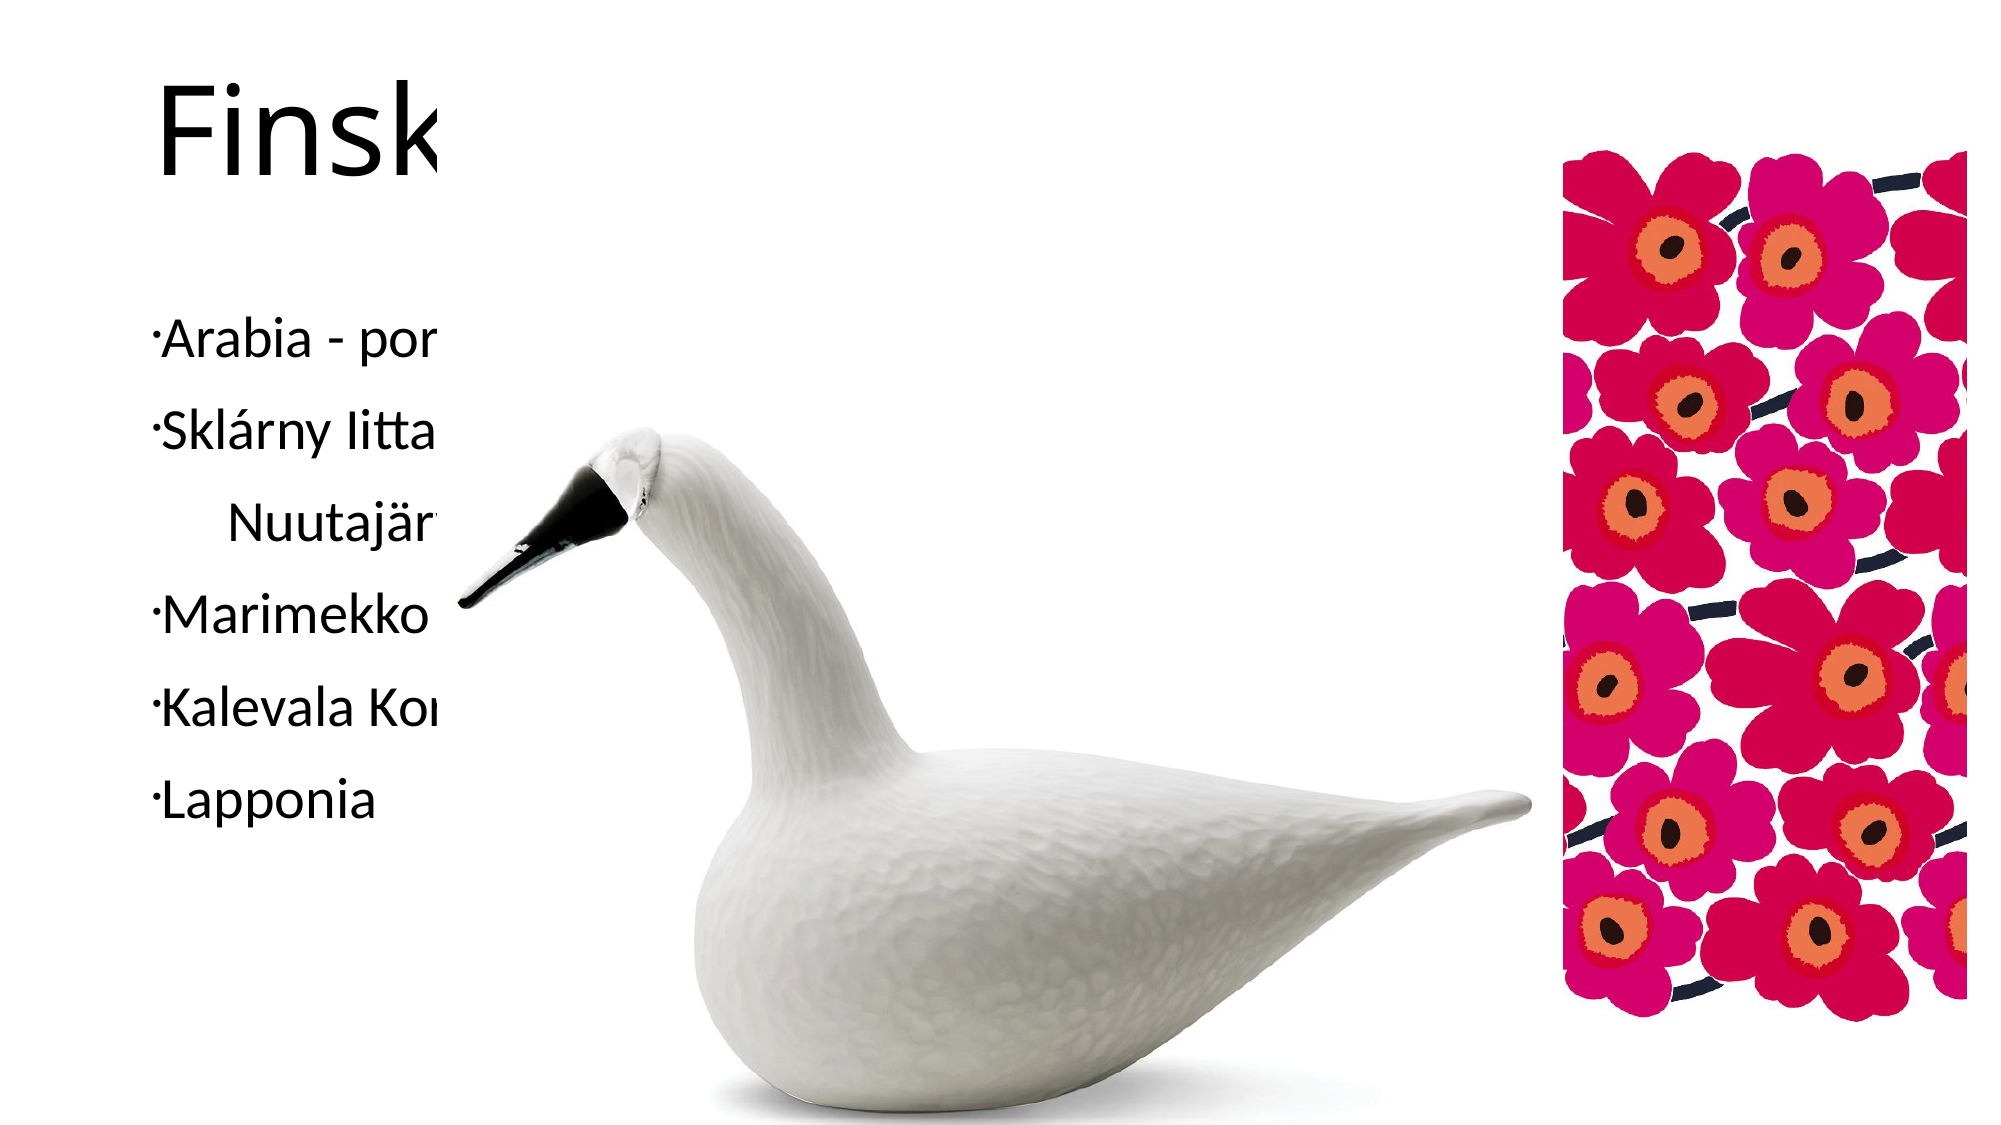

# Finský design
Arabia - porcelán
Sklárny Iittala (Oivo Toikka),
	Nuutajärvi
Marimekko – textilie, bytové doplňky
Kalevala Koru
Lapponia